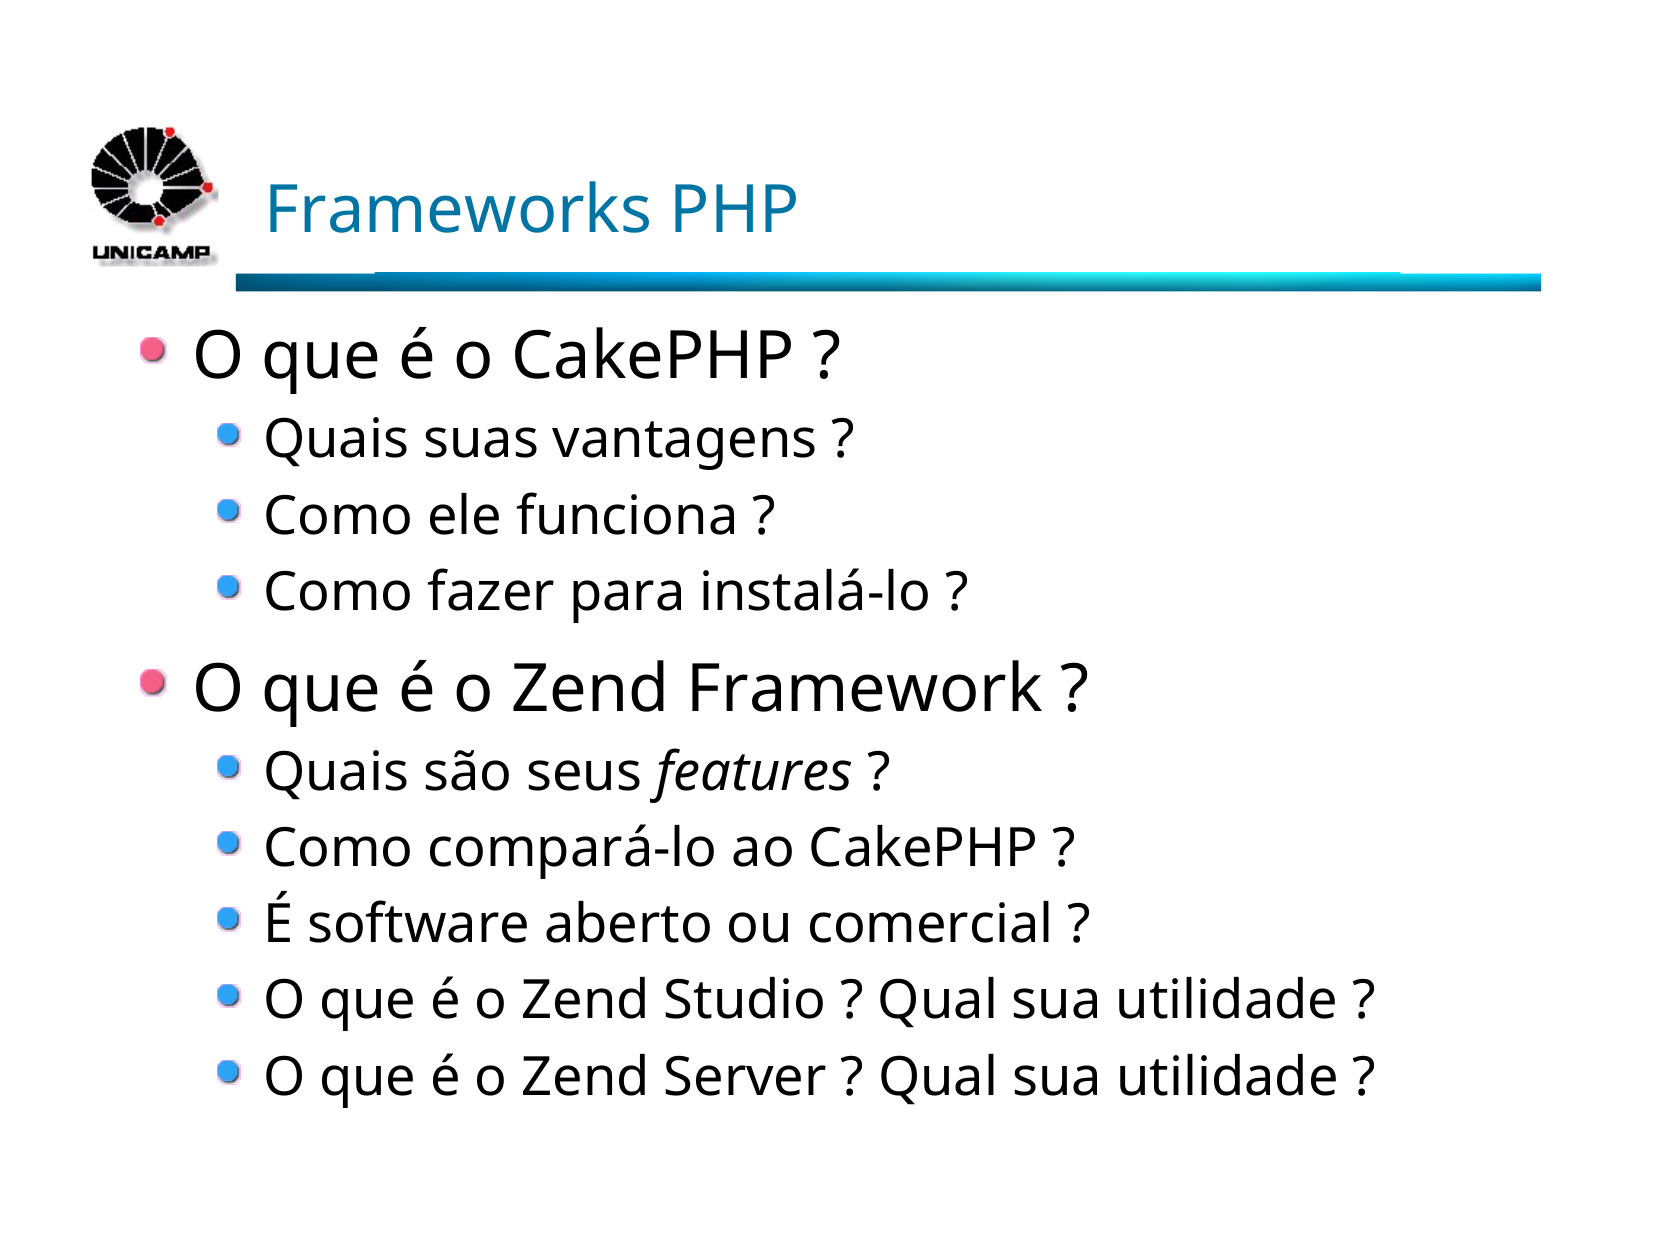

# Frameworks PHP
O que é o CakePHP ?
Quais suas vantagens ?
Como ele funciona ?
Como fazer para instalá-lo ?
O que é o Zend Framework ?
Quais são seus features ?
Como compará-lo ao CakePHP ?
É software aberto ou comercial ?
O que é o Zend Studio ? Qual sua utilidade ?
O que é o Zend Server ? Qual sua utilidade ?